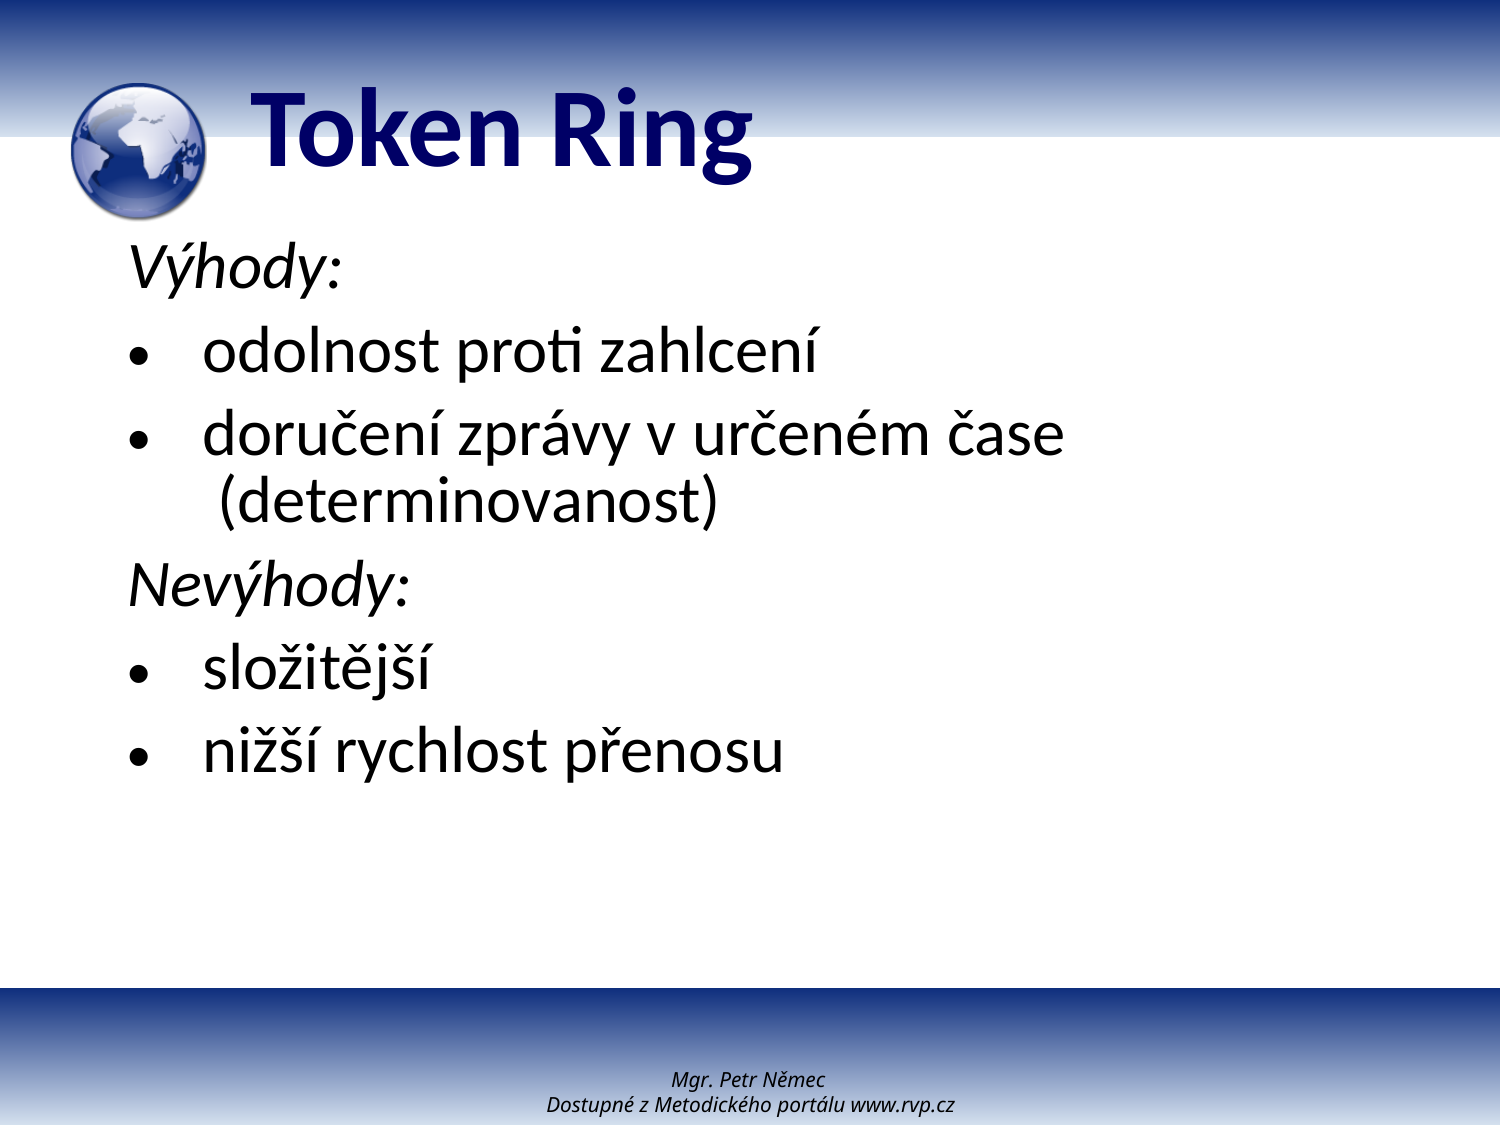

# Token Ring
Výhody:
odolnost proti zahlcení
doručení zprávy v určeném čase
 (determinovanost)
Nevýhody:
složitější
nižší rychlost přenosu